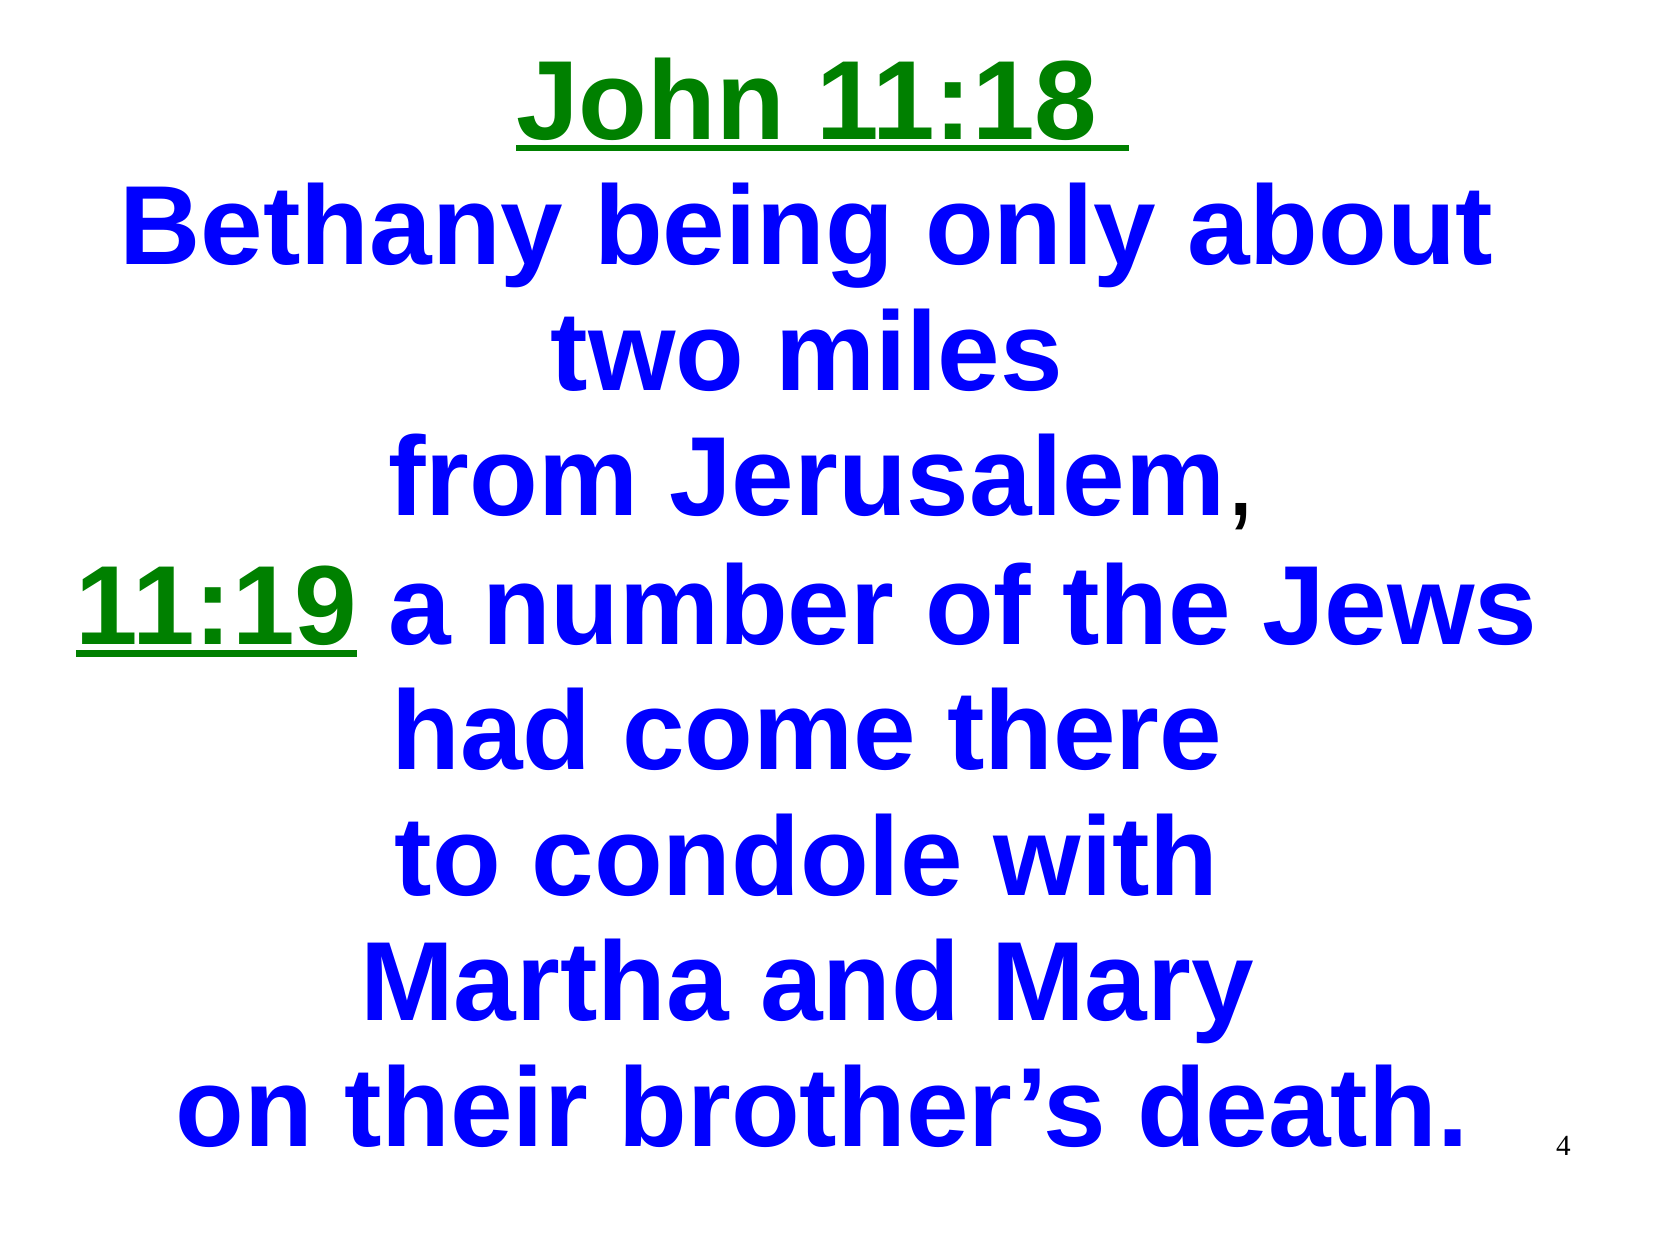

# John 11:18 Bethany being only about two miles from Jerusalem,
11:19 a number of the Jews
had come there
to condole with
Martha and Mary
on their brother’s death.
4